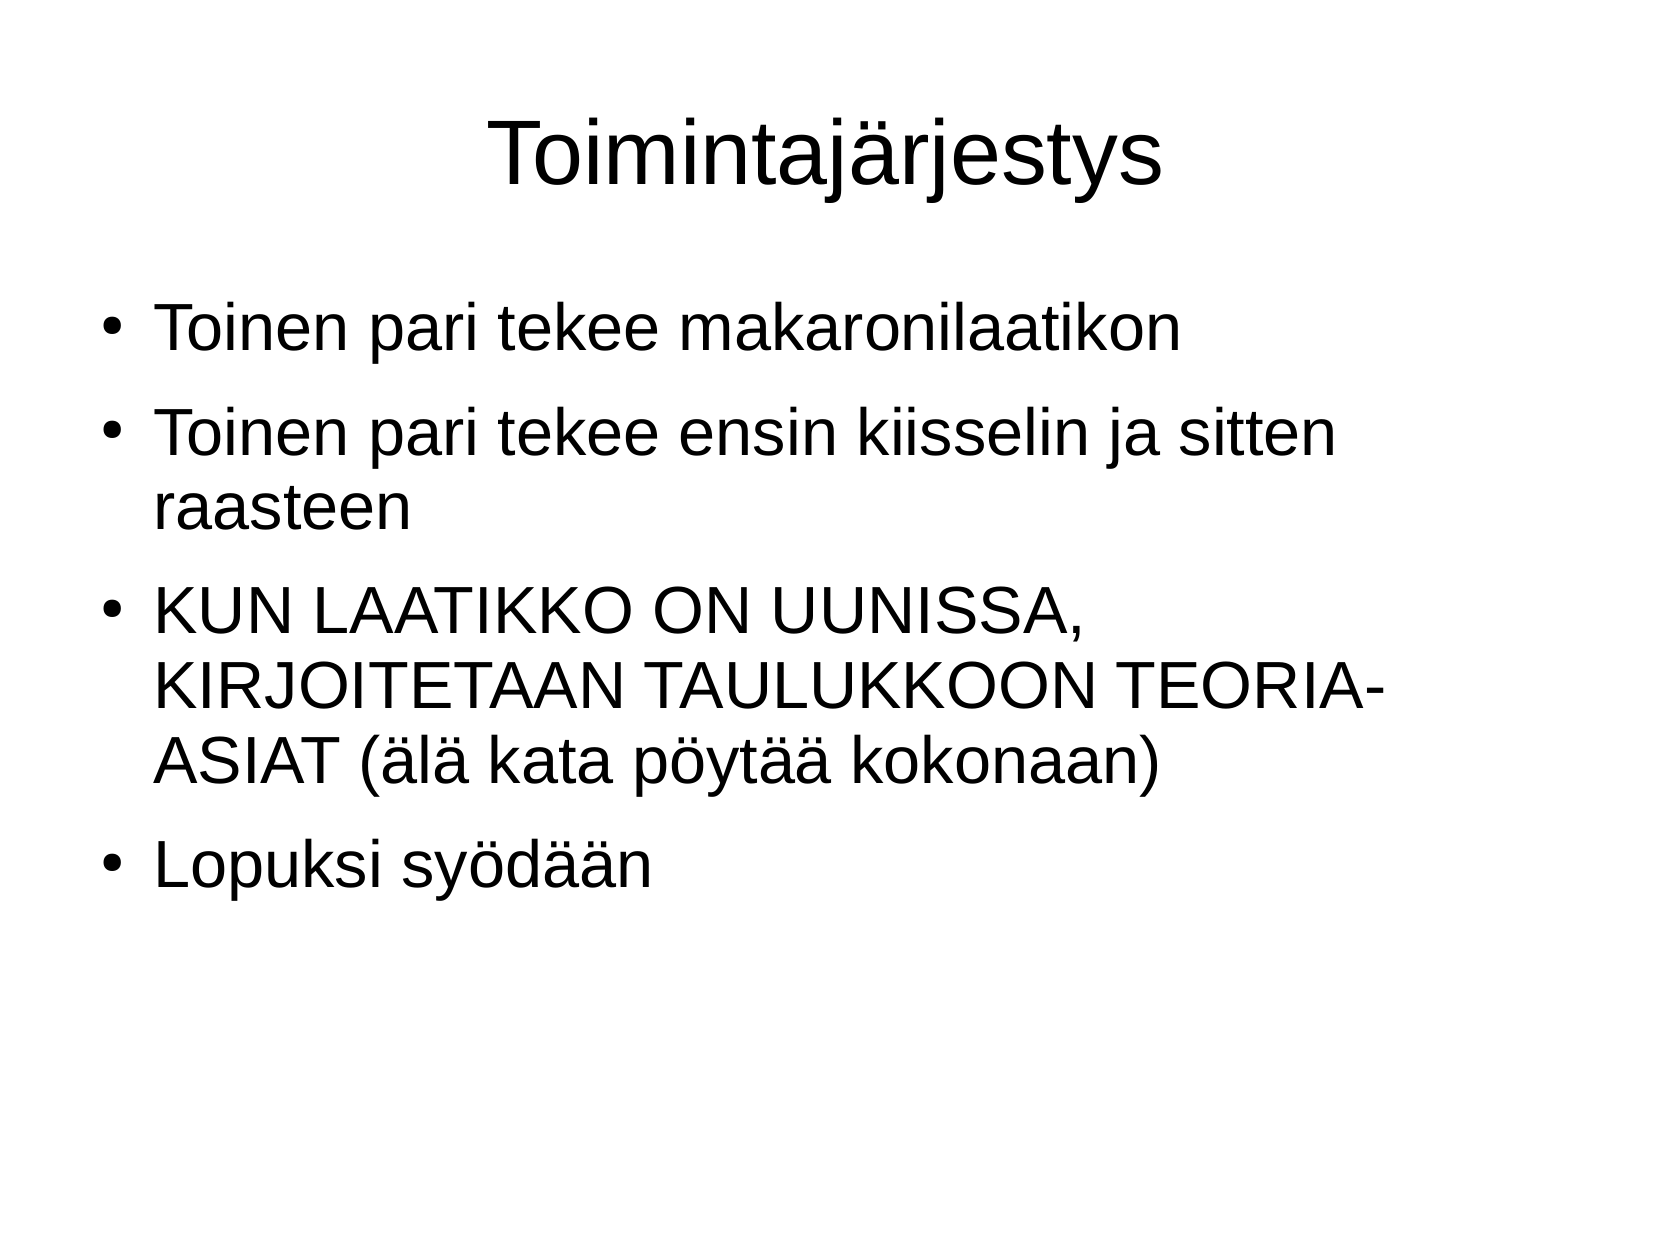

# Toimintajärjestys
Toinen pari tekee makaronilaatikon
Toinen pari tekee ensin kiisselin ja sitten raasteen
KUN LAATIKKO ON UUNISSA, KIRJOITETAAN TAULUKKOON TEORIA-ASIAT (älä kata pöytää kokonaan)
Lopuksi syödään